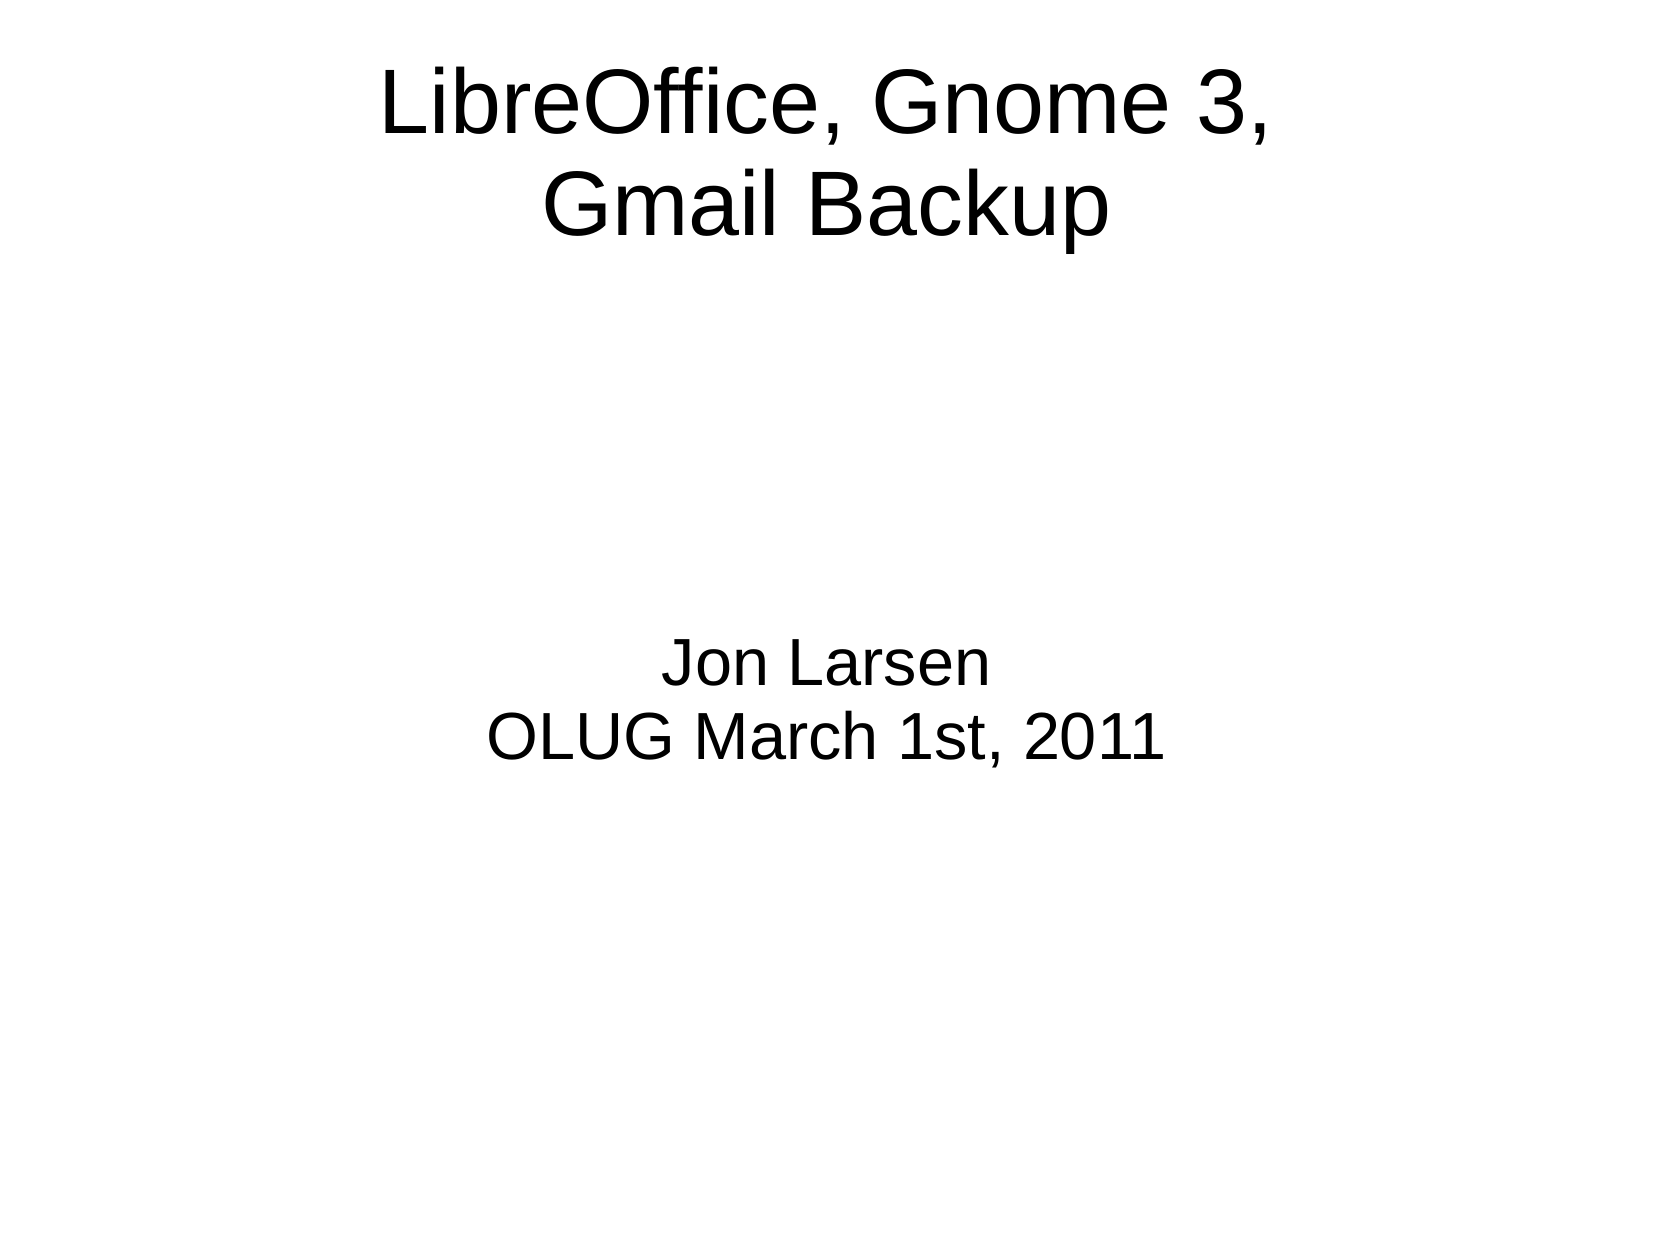

# LibreOffice, Gnome 3, Gmail Backup
Jon Larsen
OLUG March 1st, 2011